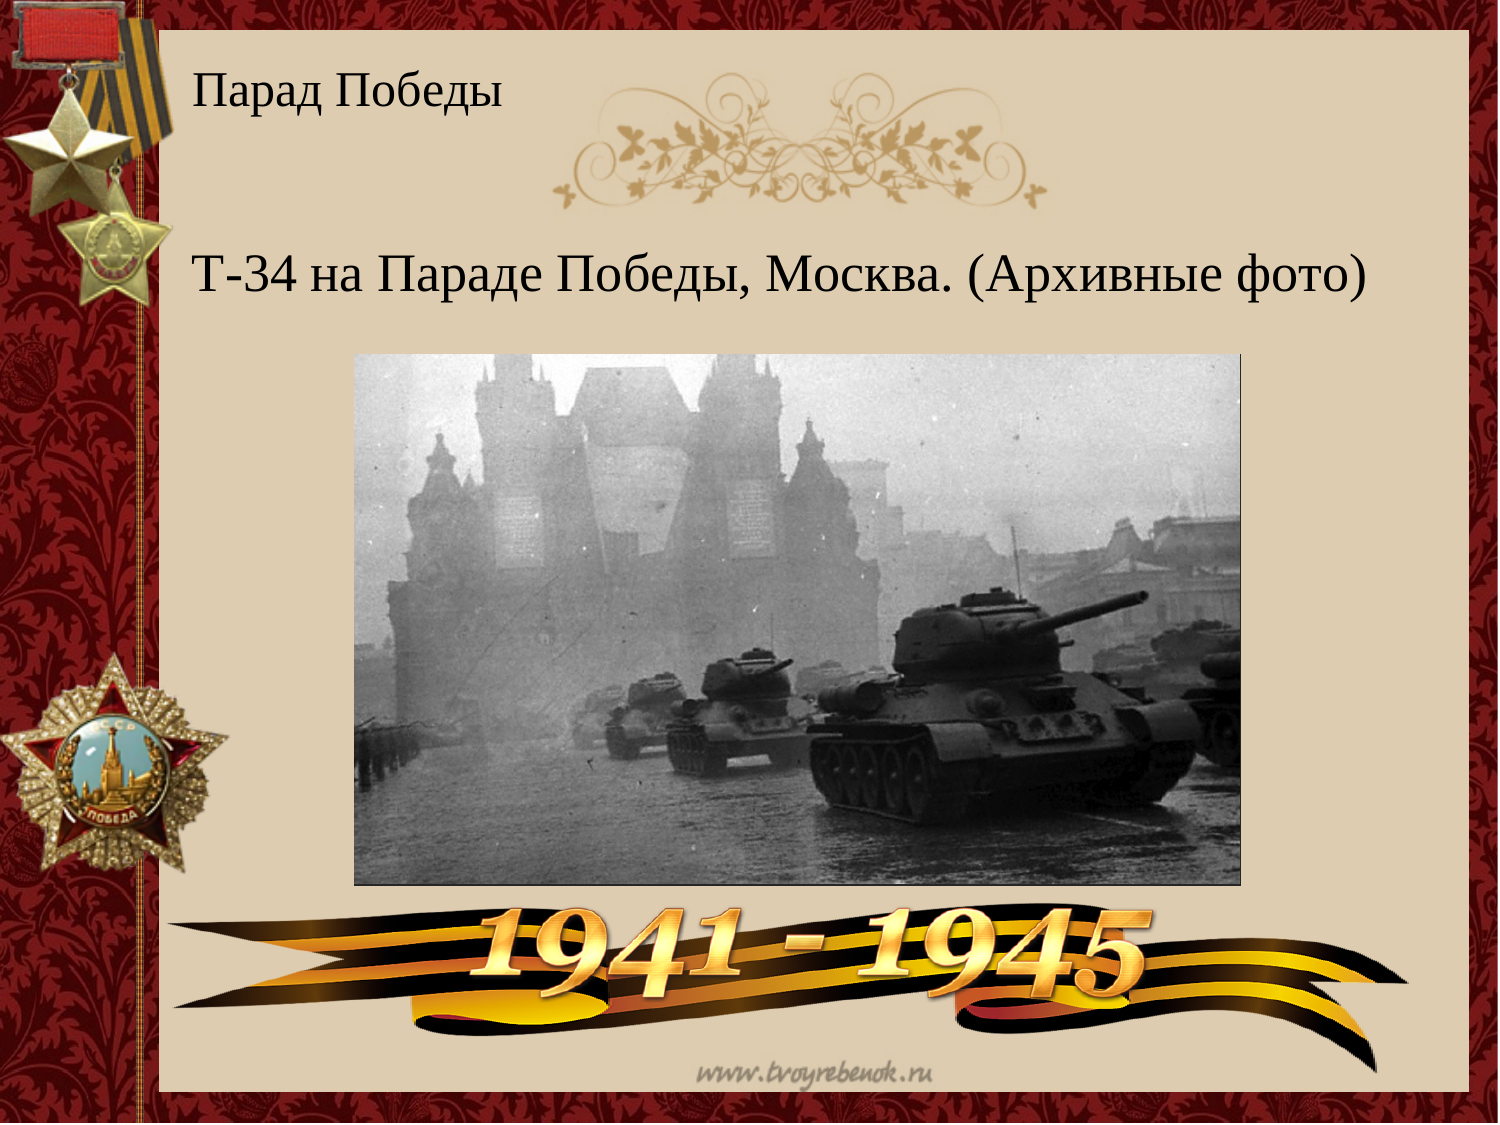

Парад Победы
# Т-34 на Параде Победы, Москва. (Архивные фото)